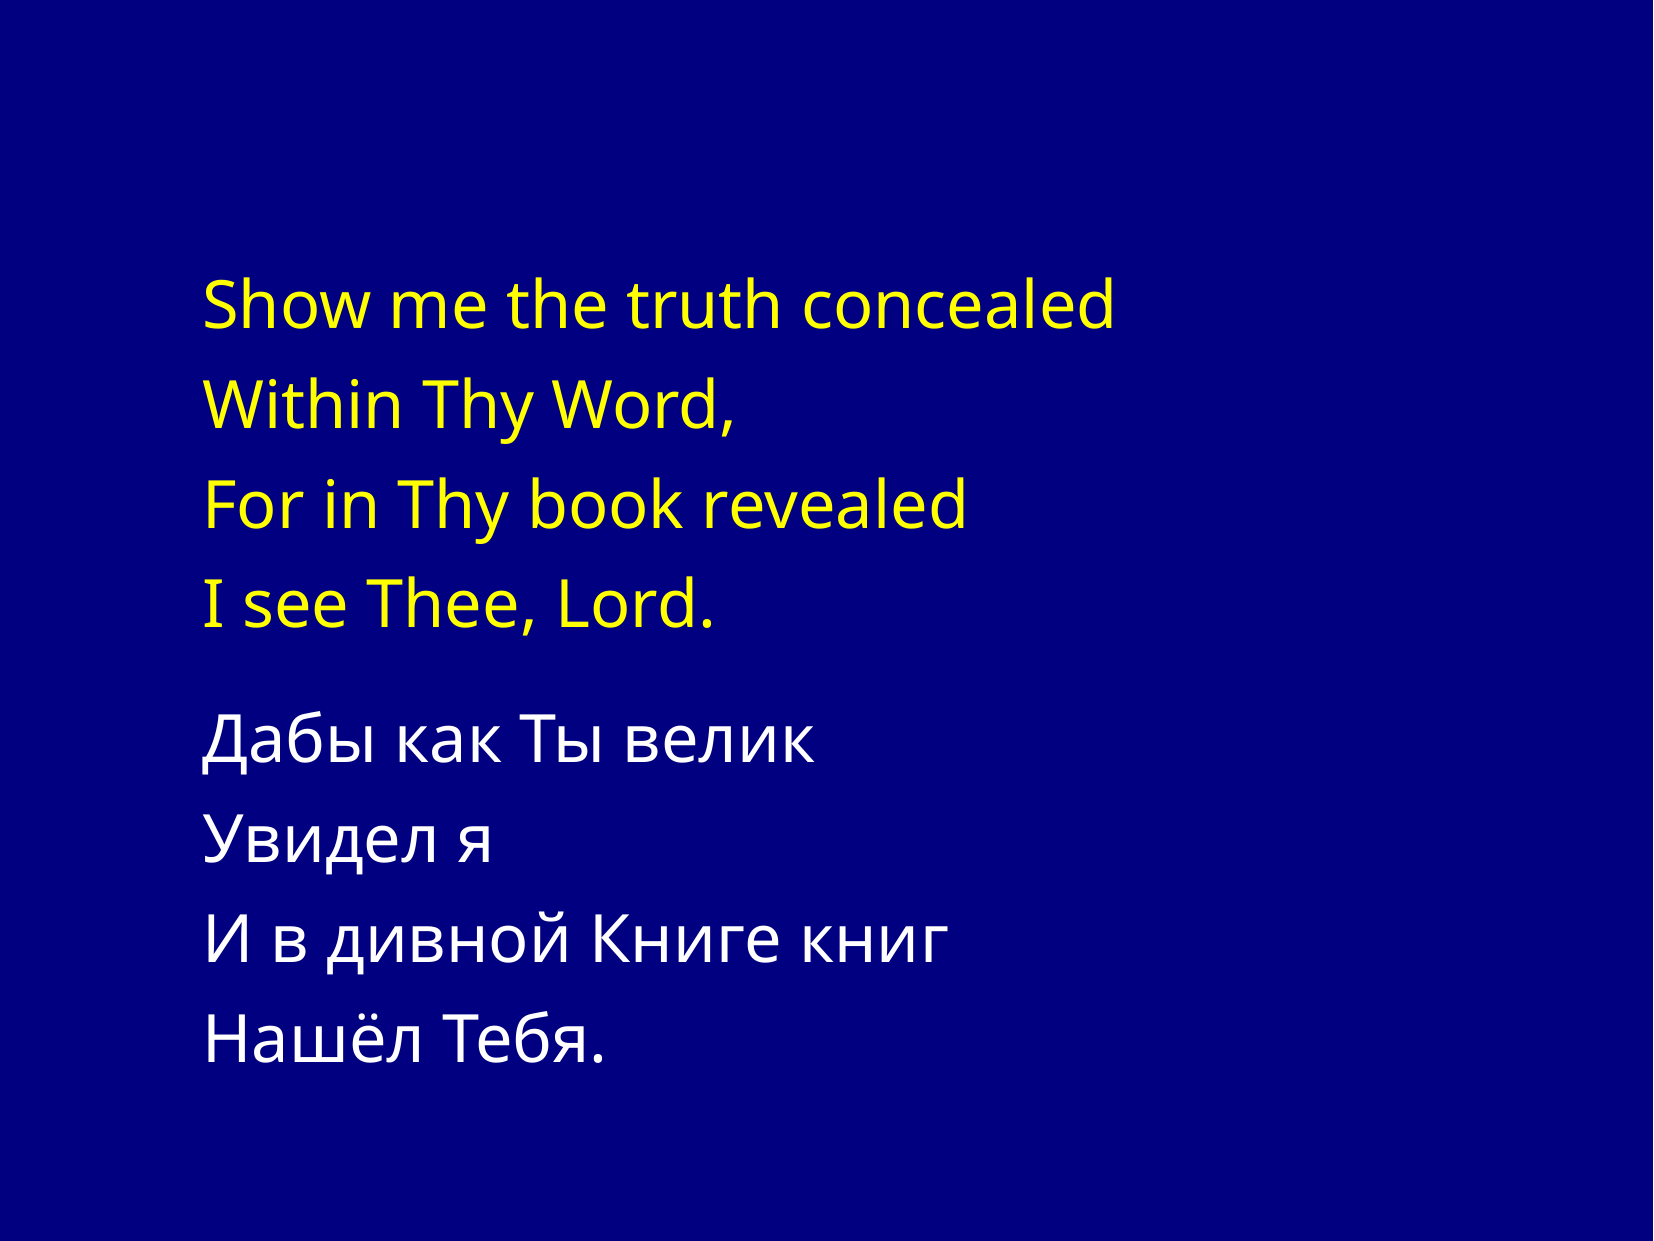

Show me the truth concealed
	Within Thy Word,
	For in Thy book revealed
	I see Thee, Lord.
	Дабы как Ты велик
	Увидел я
	И в дивной Книге книг
	Нашёл Тебя.